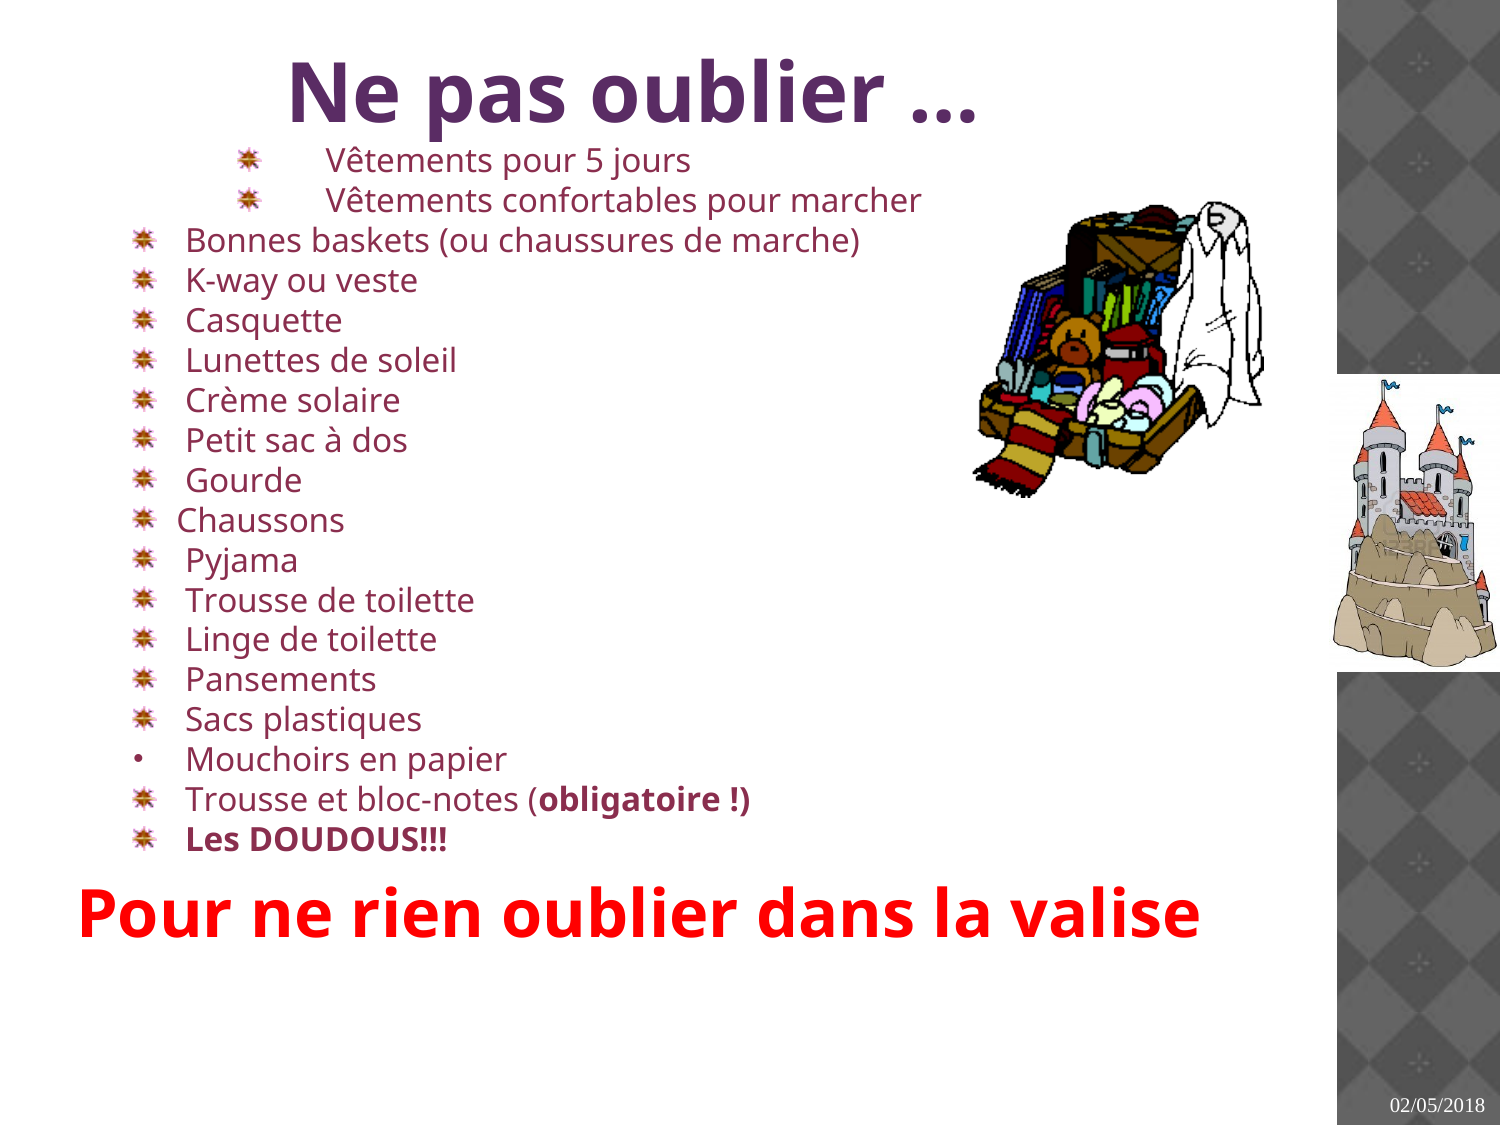

Ne pas oublier …
 Vêtements pour 5 jours
 Vêtements confortables pour marcher
 Bonnes baskets (ou chaussures de marche)
 K-way ou veste
 Casquette
 Lunettes de soleil
 Crème solaire
 Petit sac à dos
 Gourde
Chaussons
 Pyjama
 Trousse de toilette
 Linge de toilette
 Pansements
 Sacs plastiques
 Mouchoirs en papier
 Trousse et bloc-notes (obligatoire !)
 Les DOUDOUS!!!
Pour ne rien oublier dans la valise
02/05/2018